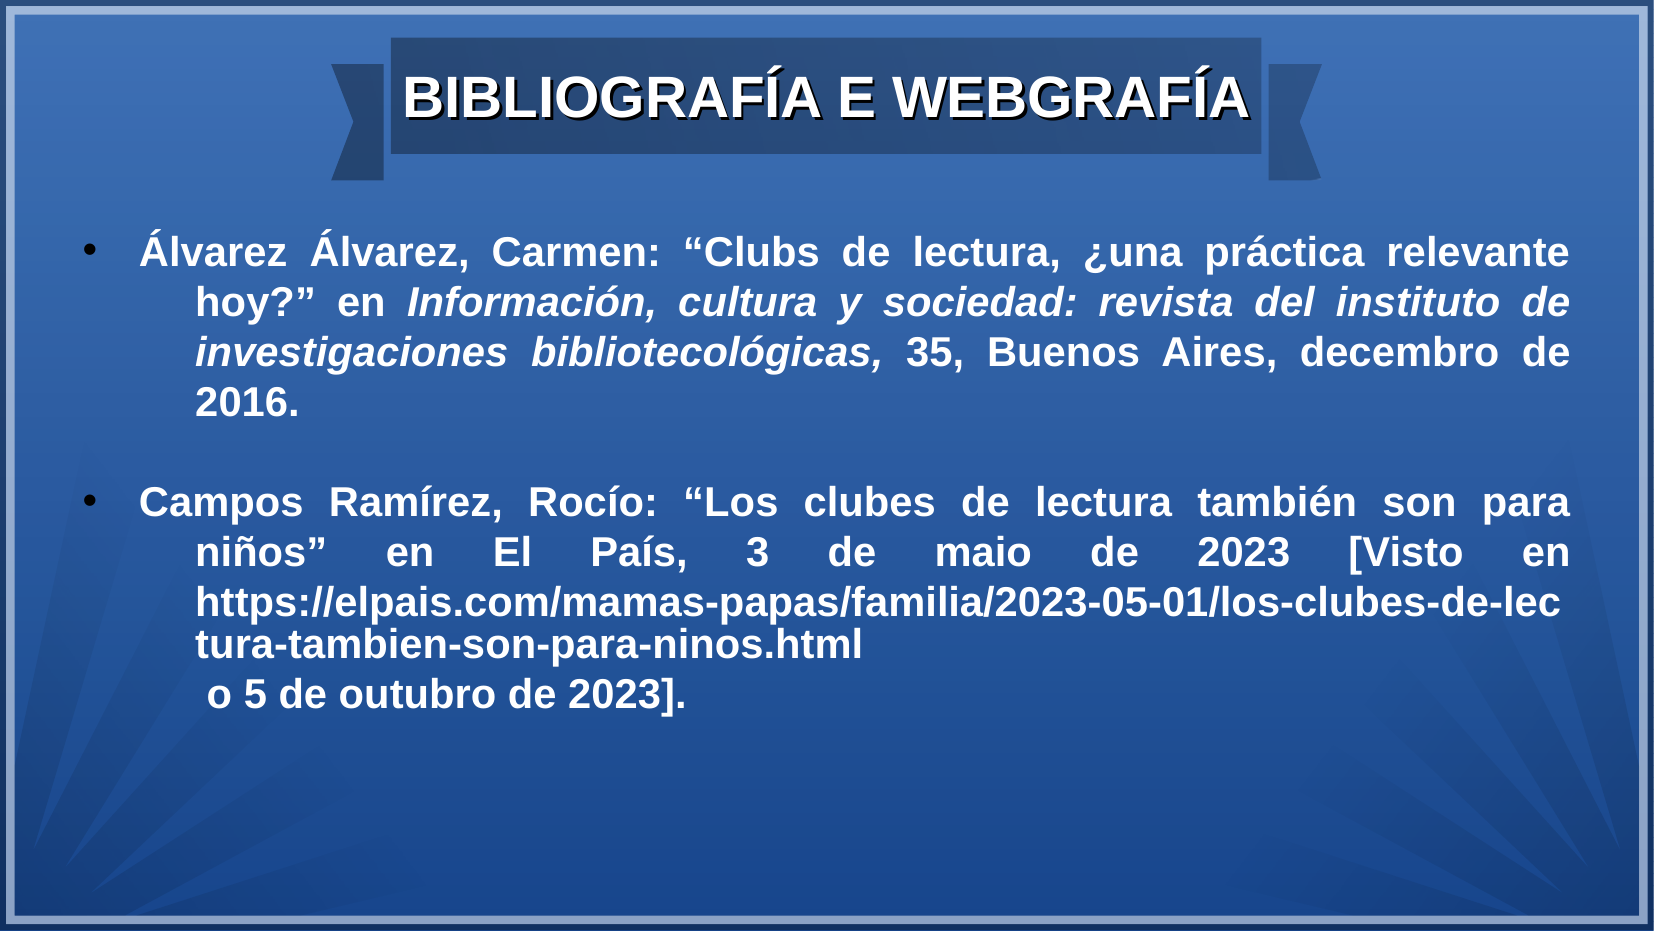

# BIBLIOGRAFÍA E WEBGRAFÍA
Álvarez Álvarez, Carmen: “Clubs de lectura, ¿una práctica relevante hoy?” en Información, cultura y sociedad: revista del instituto de investigaciones bibliotecológicas, 35, Buenos Aires, decembro de 2016.
Campos Ramírez, Rocío: “Los clubes de lectura también son para niños” en El País, 3 de maio de 2023 [Visto en https://elpais.com/mamas-papas/familia/2023-05-01/los-clubes-de-lectura-tambien-son-para-ninos.html o 5 de outubro de 2023].